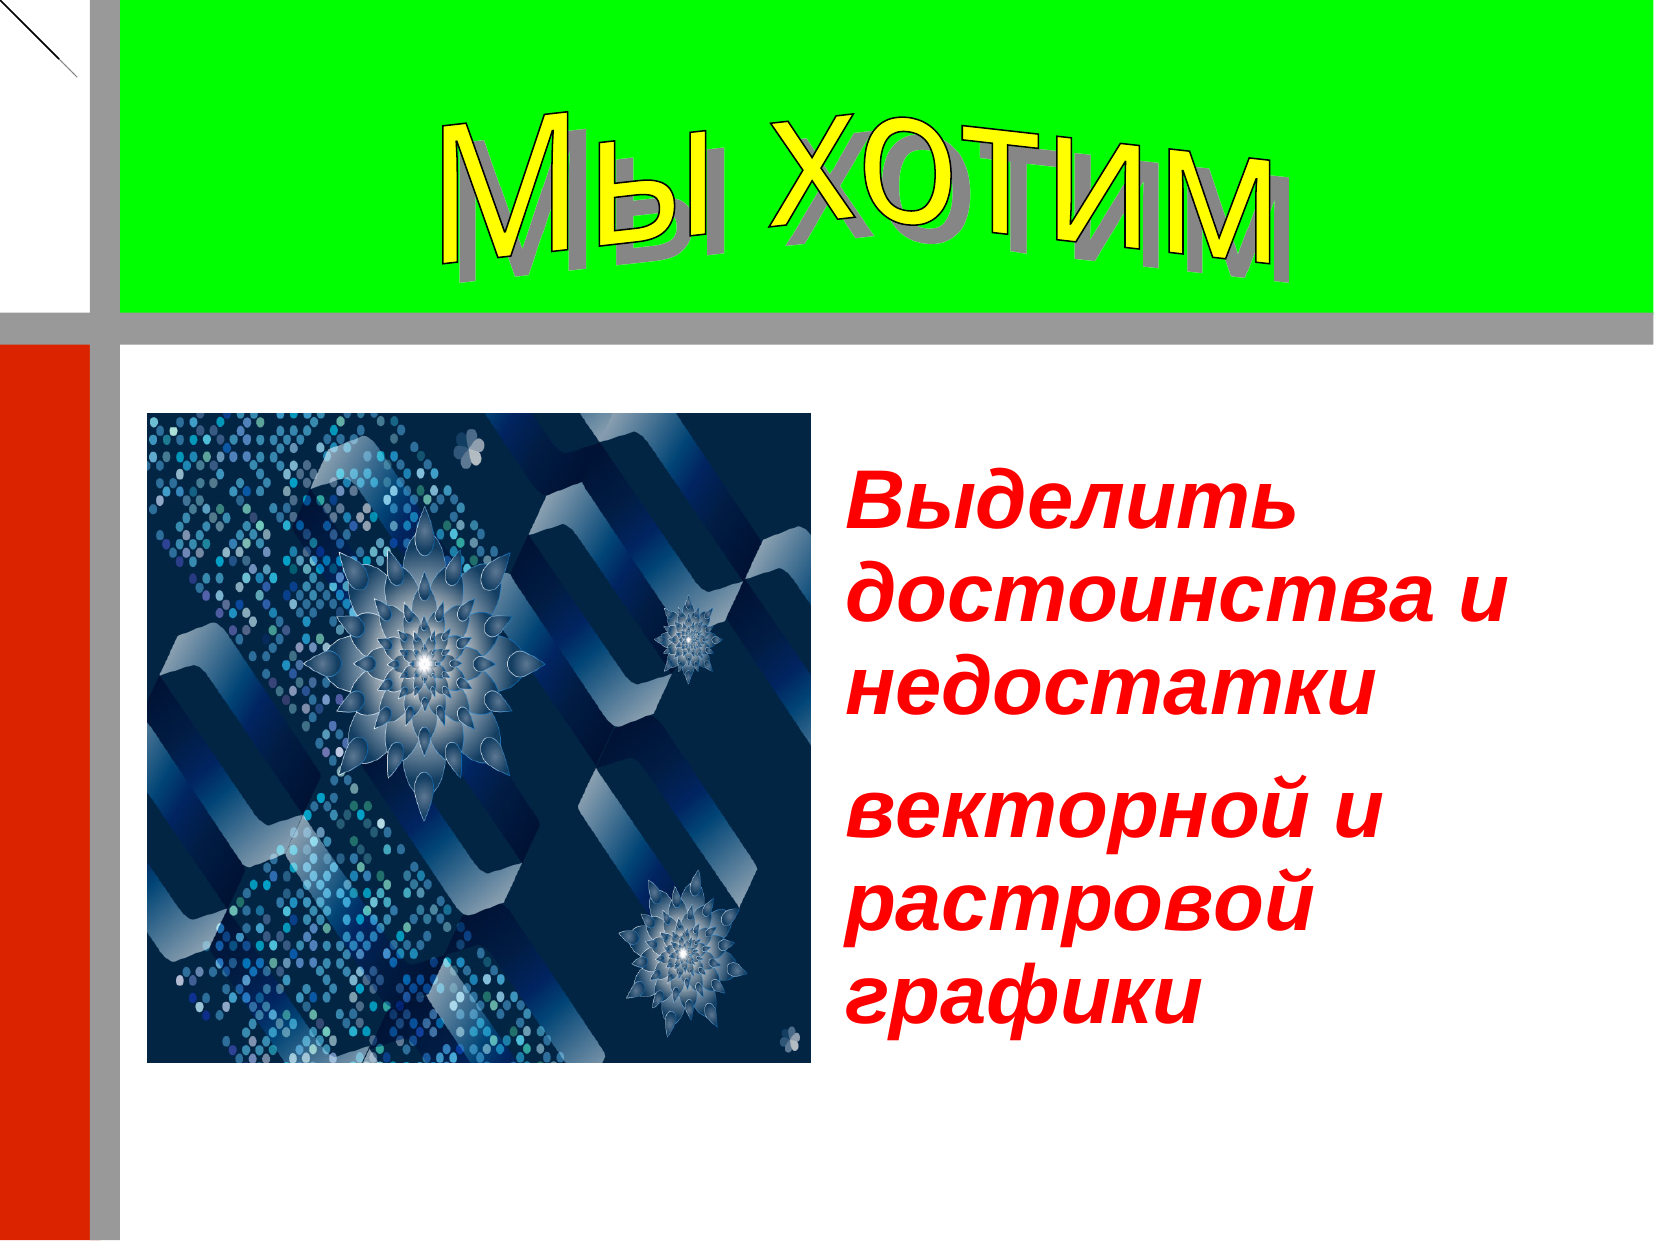

Мы хотим
#
Выделить достоинства и недостатки
векторной и растровой графики